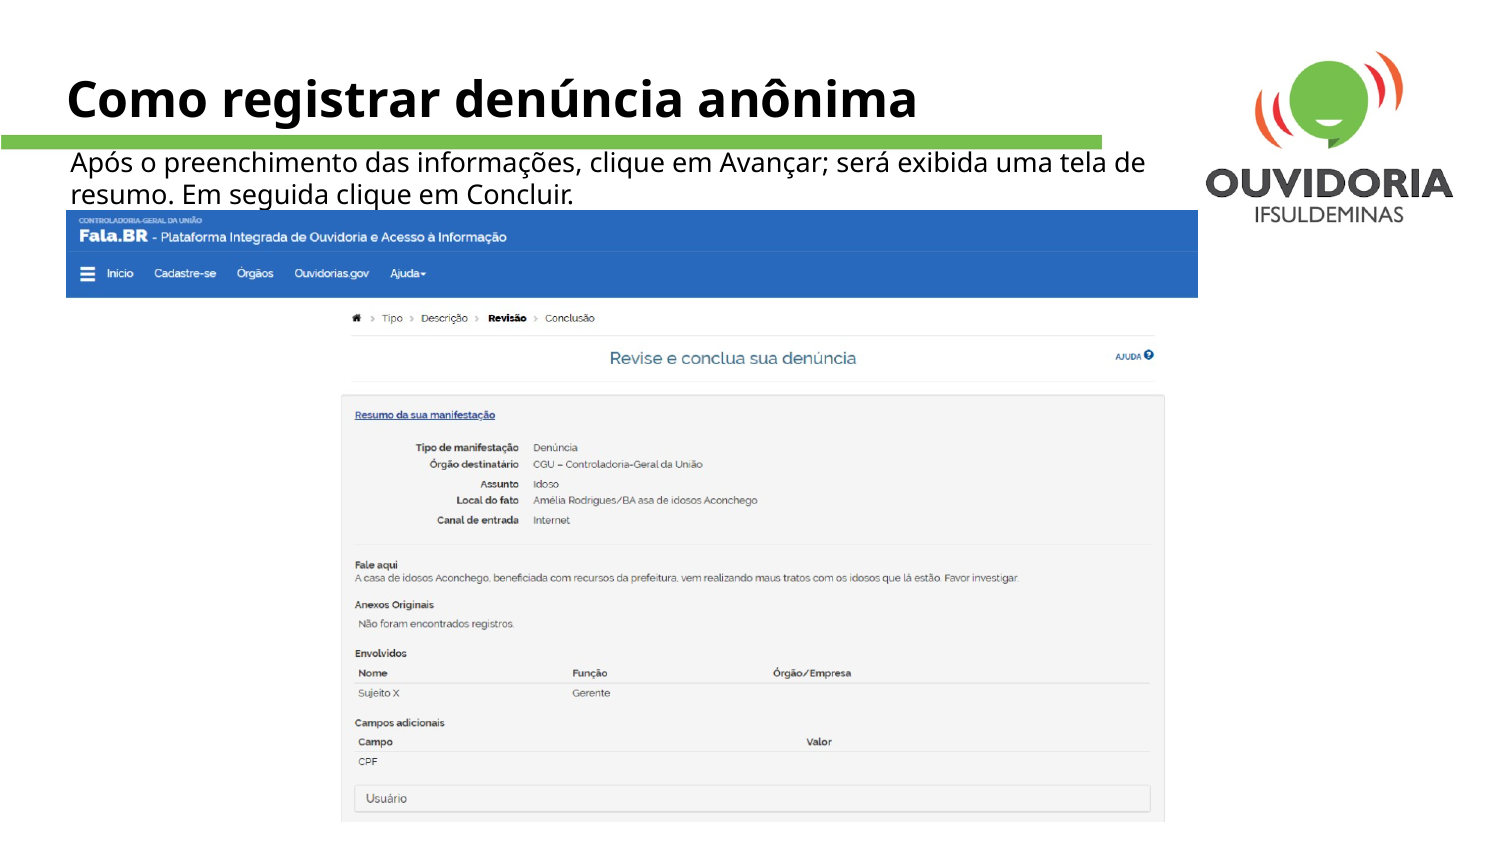

Como registrar denúncia anônima
#
Após o preenchimento das informações, clique em Avançar; será exibida uma tela de resumo. Em seguida clique em Concluir.